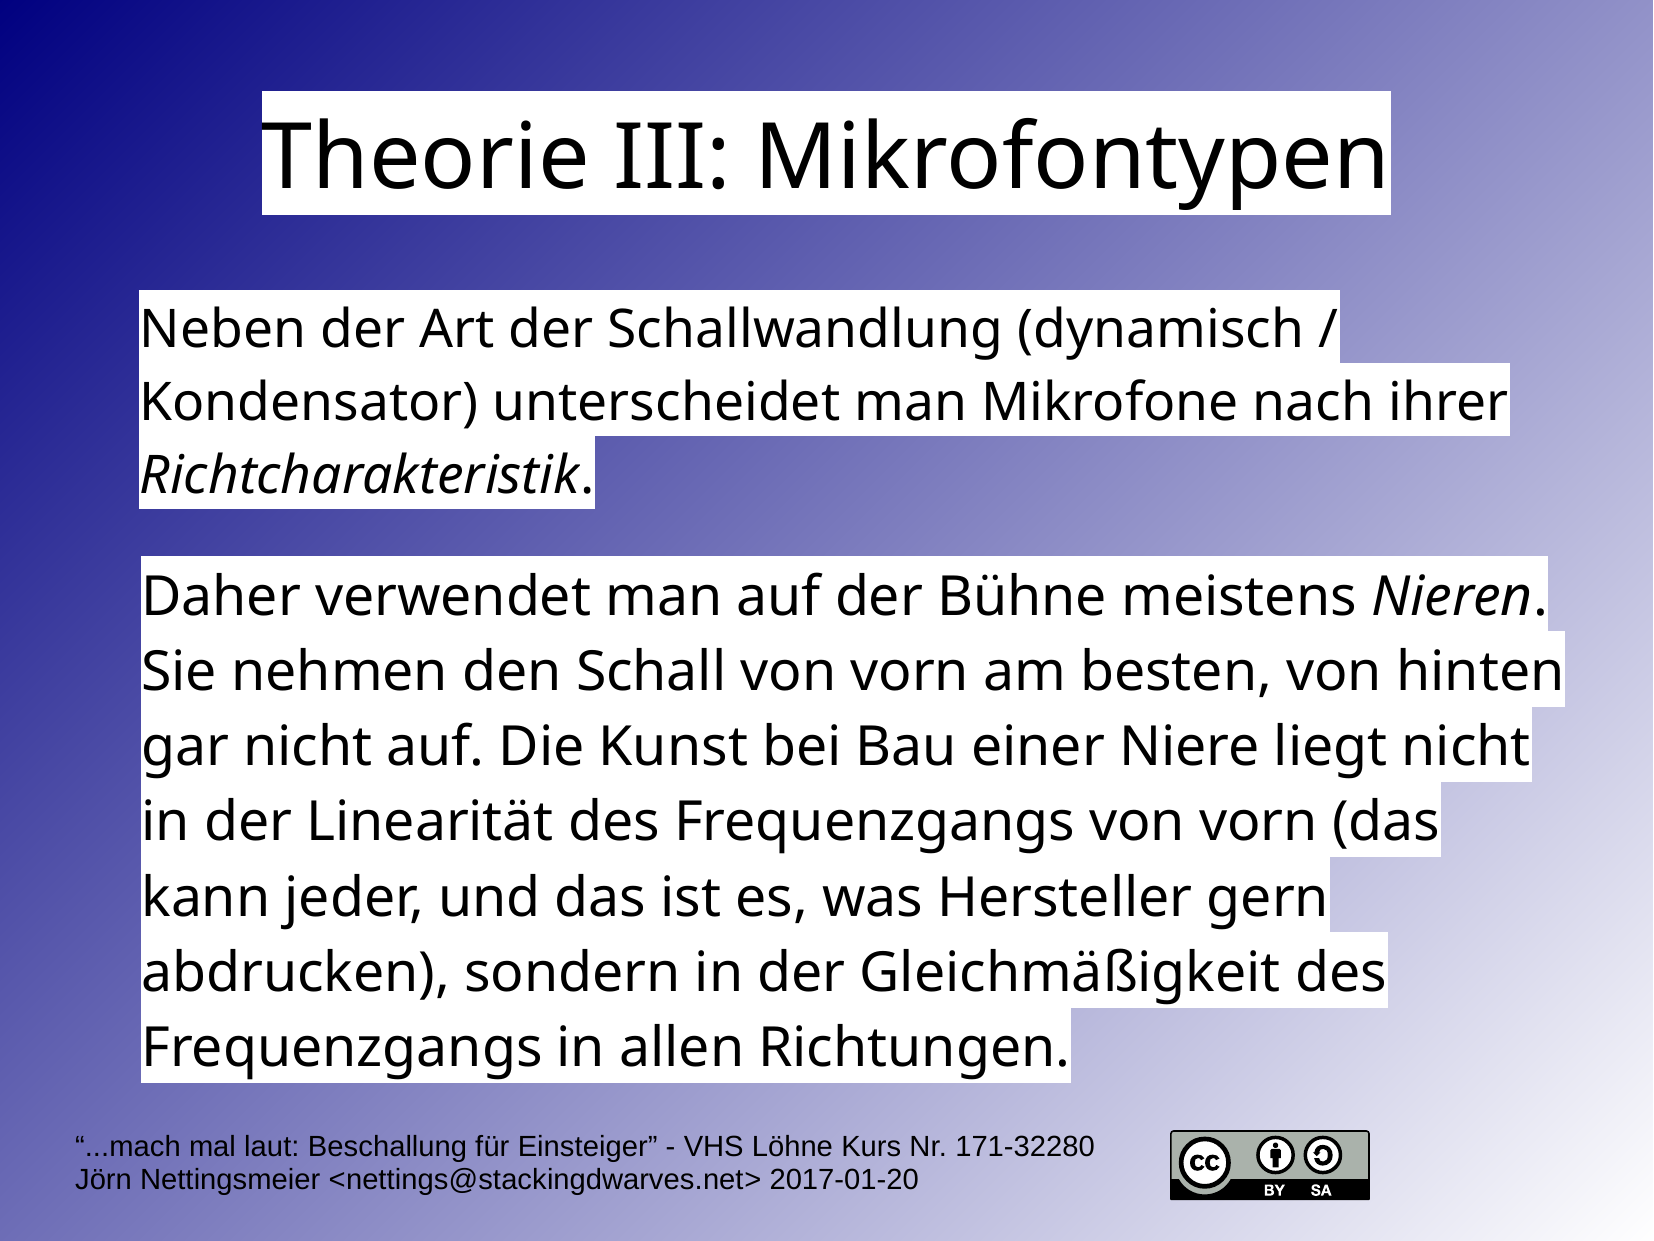

Theorie III: Mikrofontypen
# Neben der Art der Schallwandlung (dynamisch / Kondensator) unterscheidet man Mikrofone nach ihrer Richtcharakteristik.
Daher verwendet man auf der Bühne meistens Nieren. Sie nehmen den Schall von vorn am besten, von hinten gar nicht auf. Die Kunst bei Bau einer Niere liegt nicht in der Linearität des Frequenzgangs von vorn (das kann jeder, und das ist es, was Hersteller gern abdrucken), sondern in der Gleichmäßigkeit des Frequenzgangs in allen Richtungen.